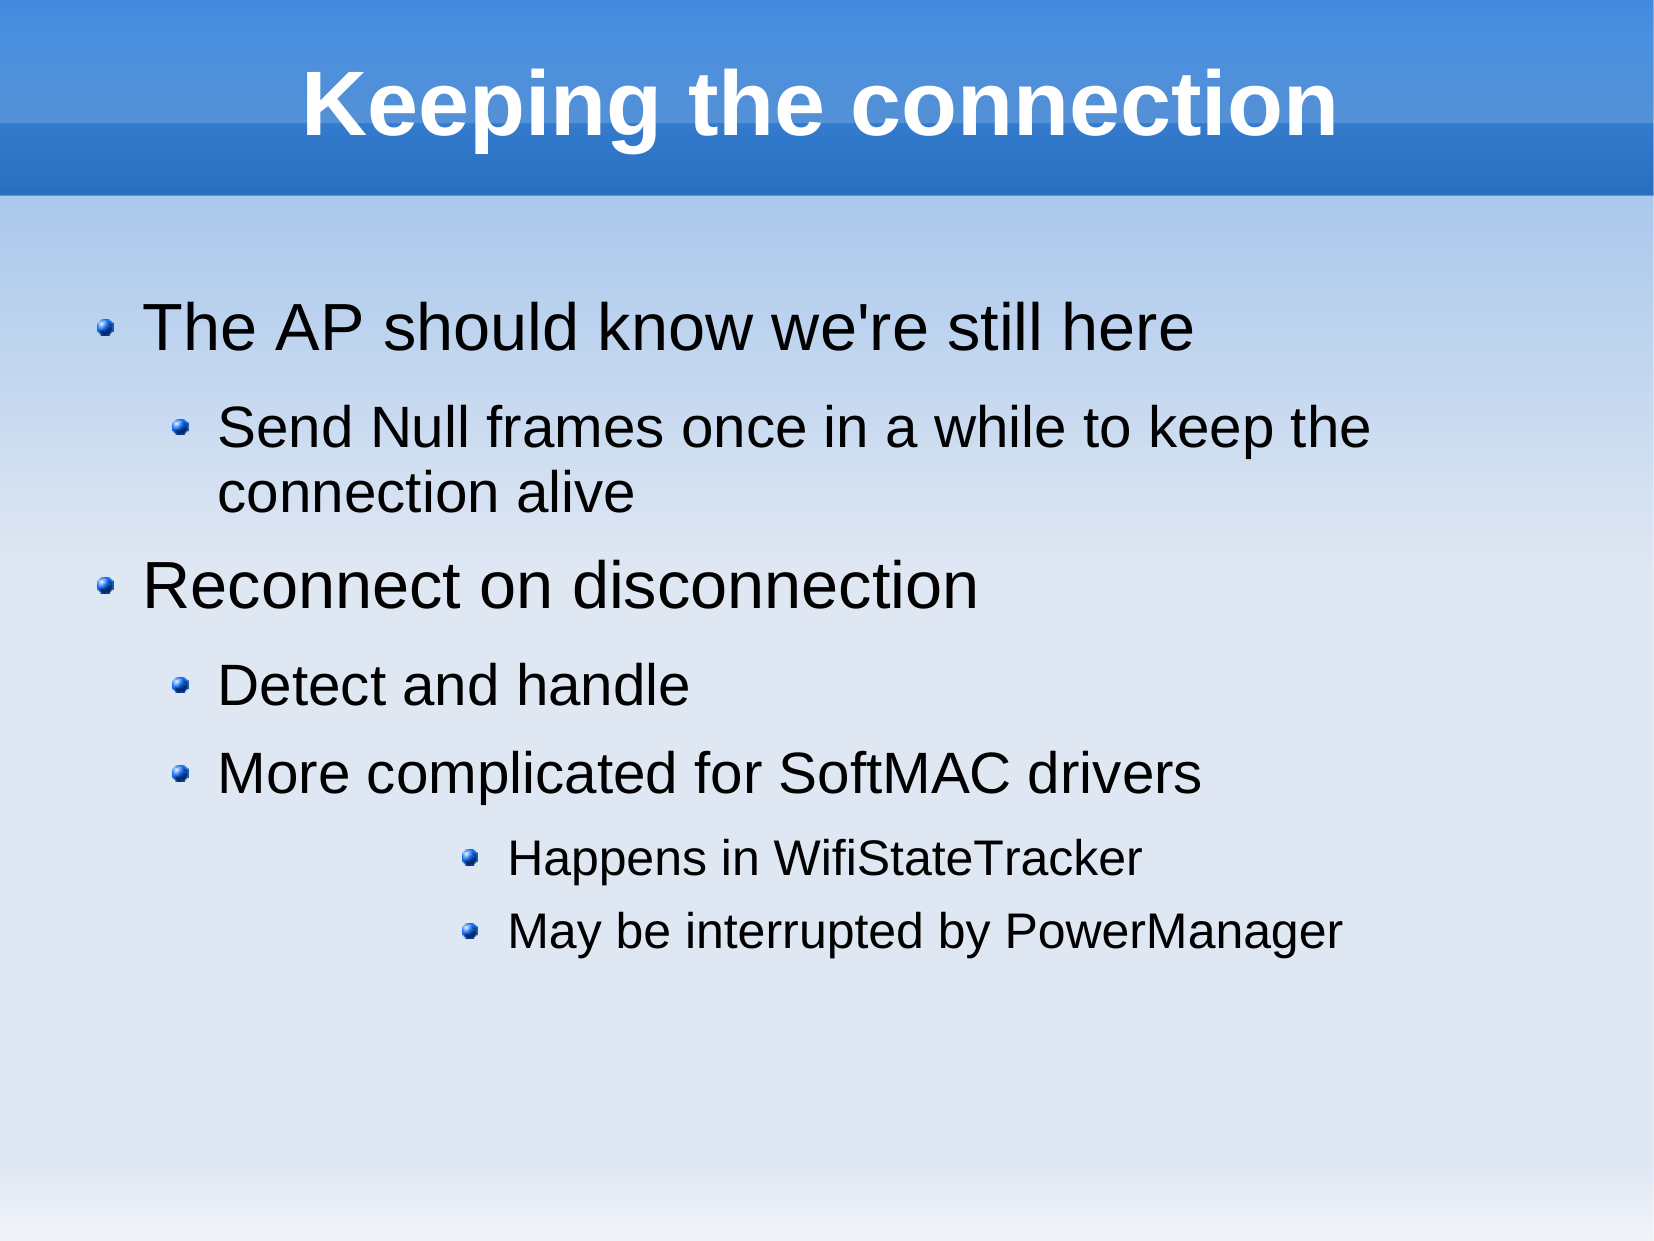

# Keeping the connection
The AP should know we're still here
Send Null frames once in a while to keep the connection alive
Reconnect on disconnection
Detect and handle
More complicated for SoftMAC drivers
Happens in WifiStateTracker
May be interrupted by PowerManager